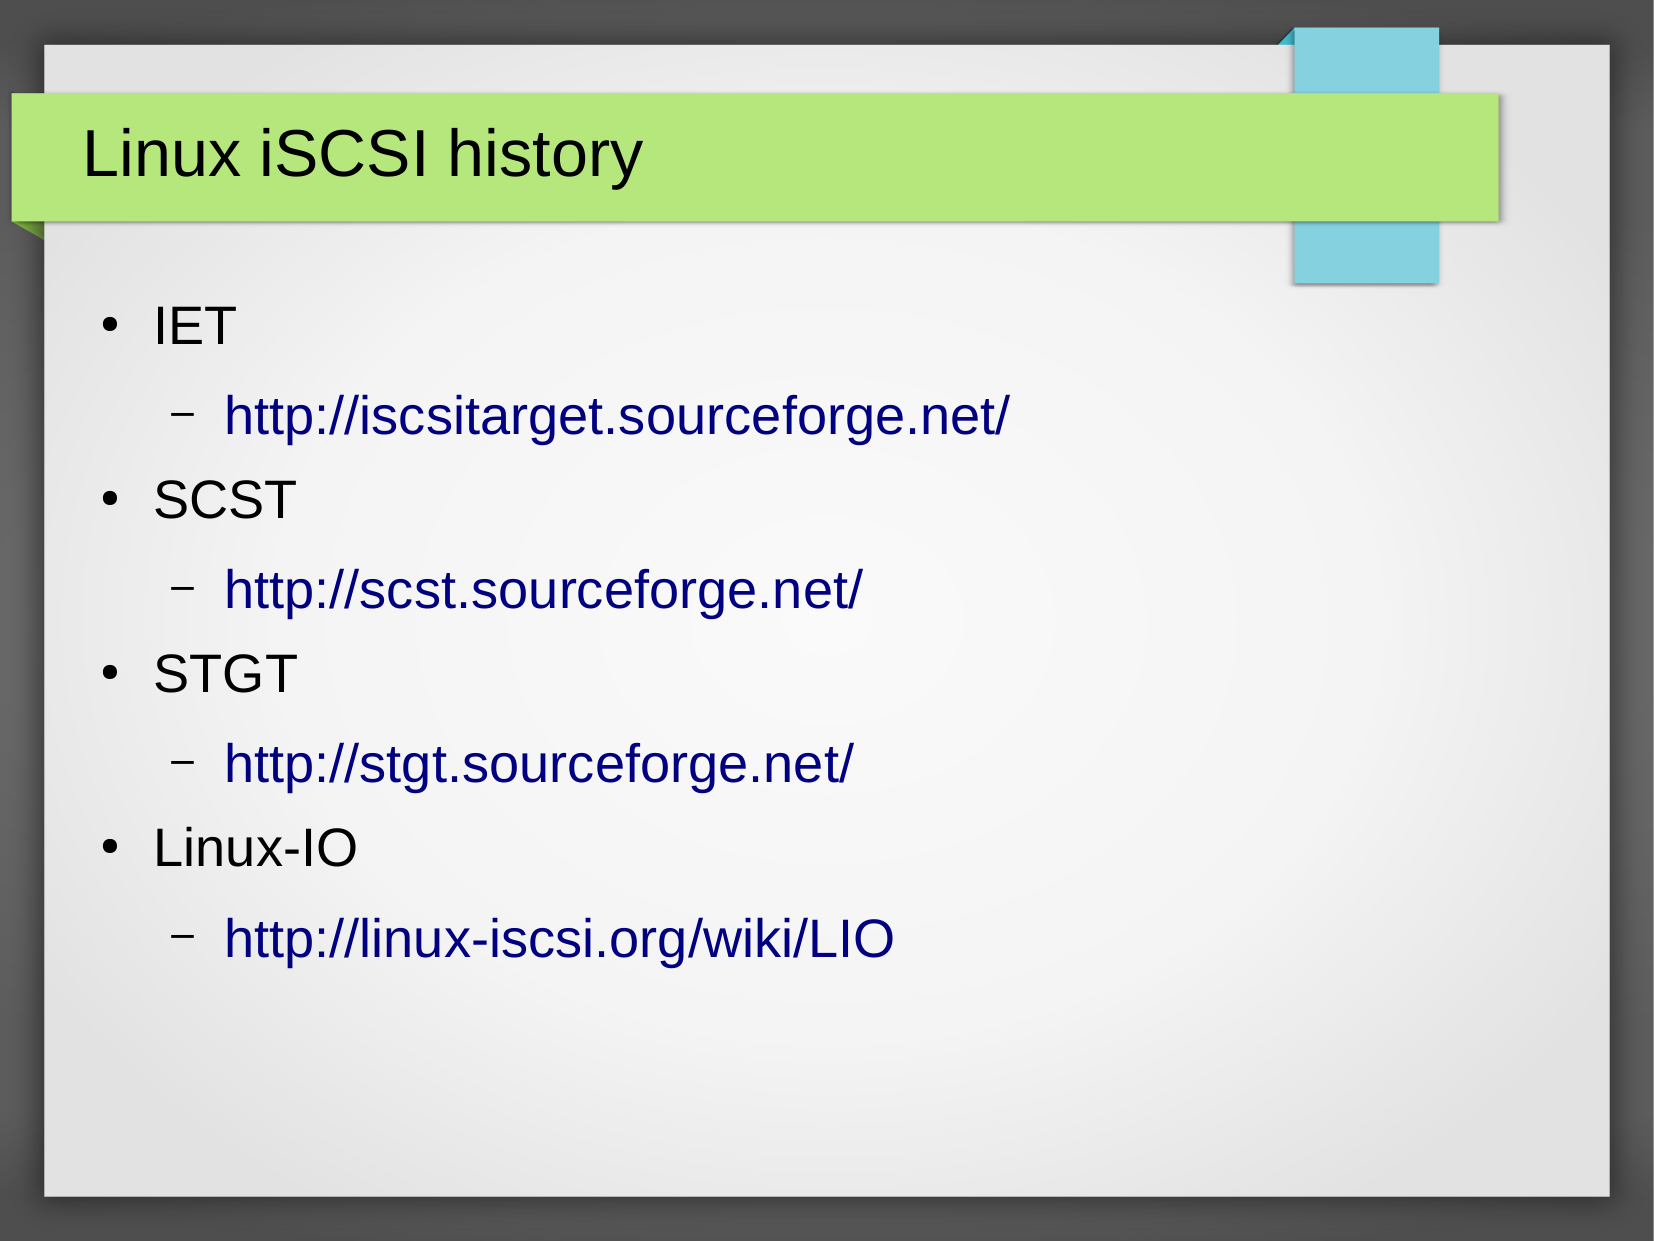

# Linux iSCSI history
IET
http://iscsitarget.sourceforge.net/
SCST
http://scst.sourceforge.net/
STGT
http://stgt.sourceforge.net/
Linux-IO
http://linux-iscsi.org/wiki/LIO